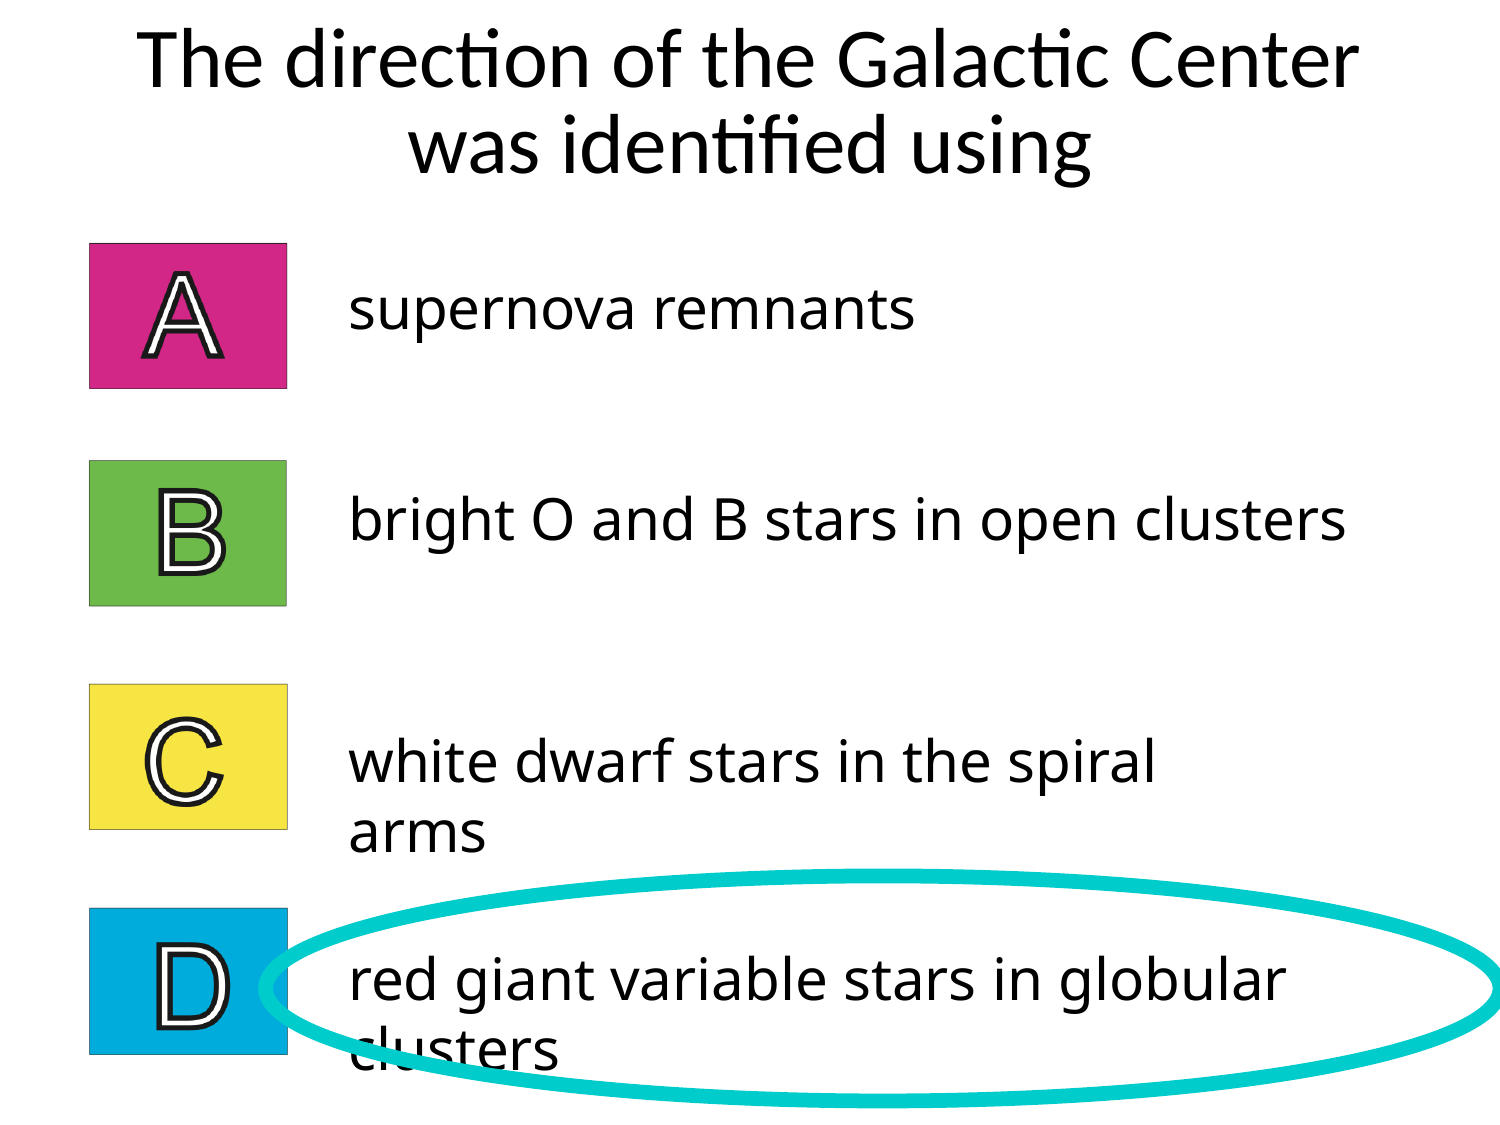

# The direction of the Galactic Center was identified using
supernova remnants
bright O and B stars in open clusters
white dwarf stars in the spiral arms
red giant variable stars in globular clusters